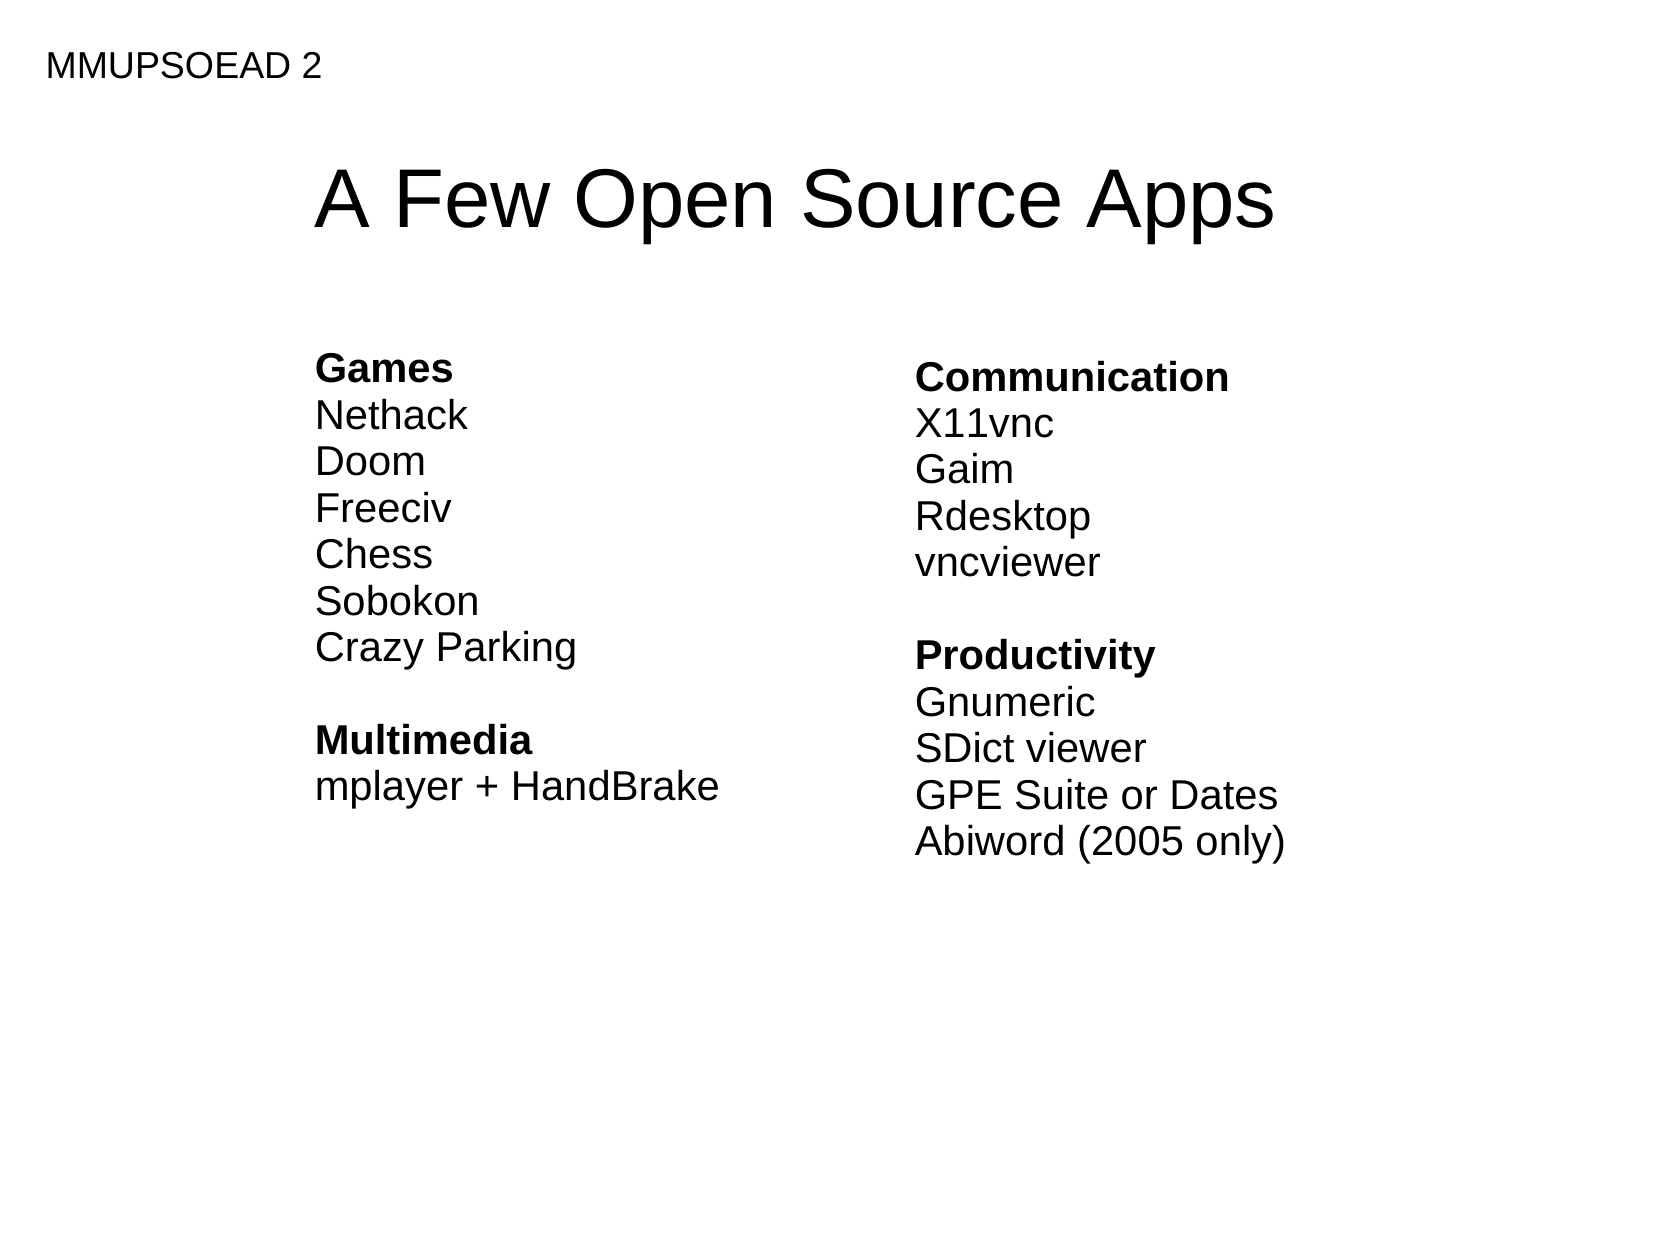

MMUPSOEAD 2
A Few Open Source Apps
Games
Nethack
Doom
Freeciv
Chess
Sobokon
Crazy Parking
Multimedia
mplayer + HandBrake
Communication
X11vnc
Gaim
Rdesktop
vncviewer
Productivity
Gnumeric
SDict viewer
GPE Suite or Dates
Abiword (2005 only)